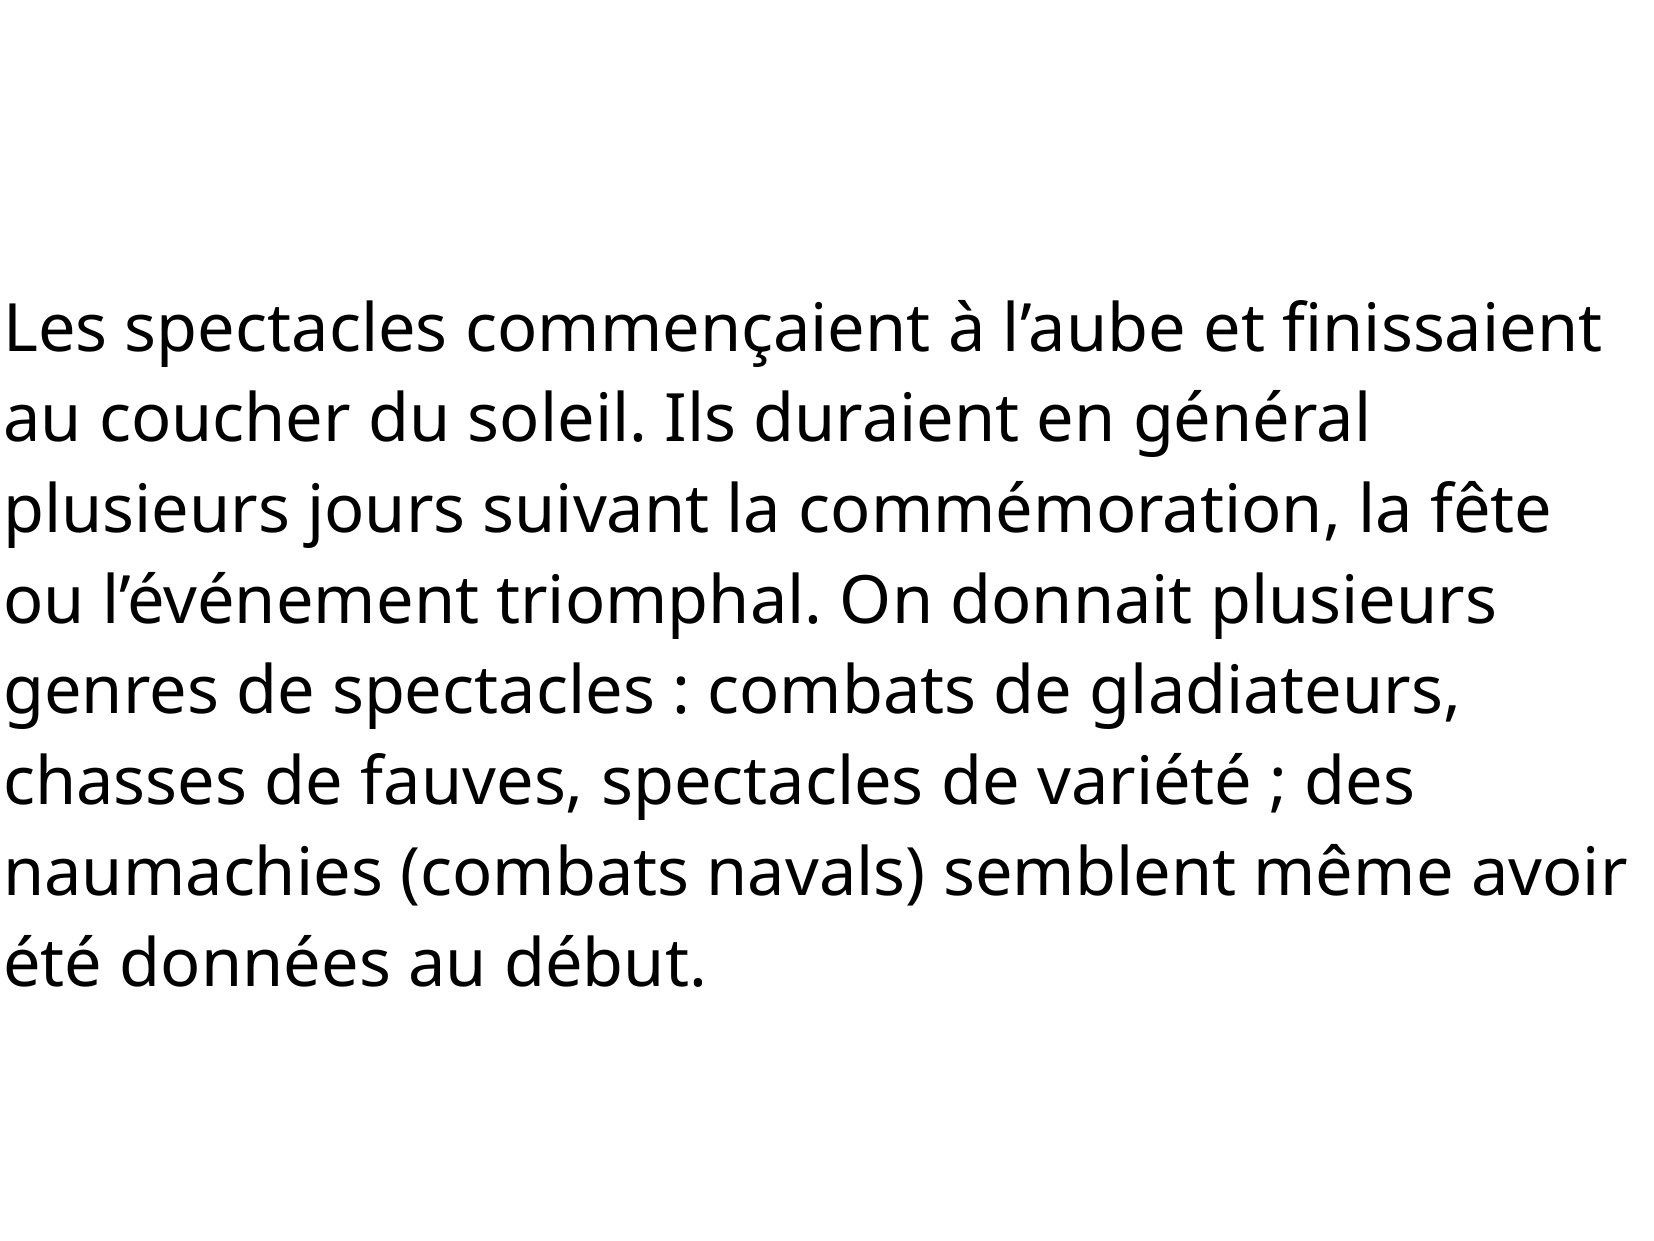

Les spectacles commençaient à l’aube et finissaient au coucher du soleil. Ils duraient en général plusieurs jours suivant la commémoration, la fête ou l’événement triomphal. On donnait plusieurs genres de spectacles : combats de gladiateurs, chasses de fauves, spectacles de variété ; des naumachies (combats navals) semblent même avoir été données au début.